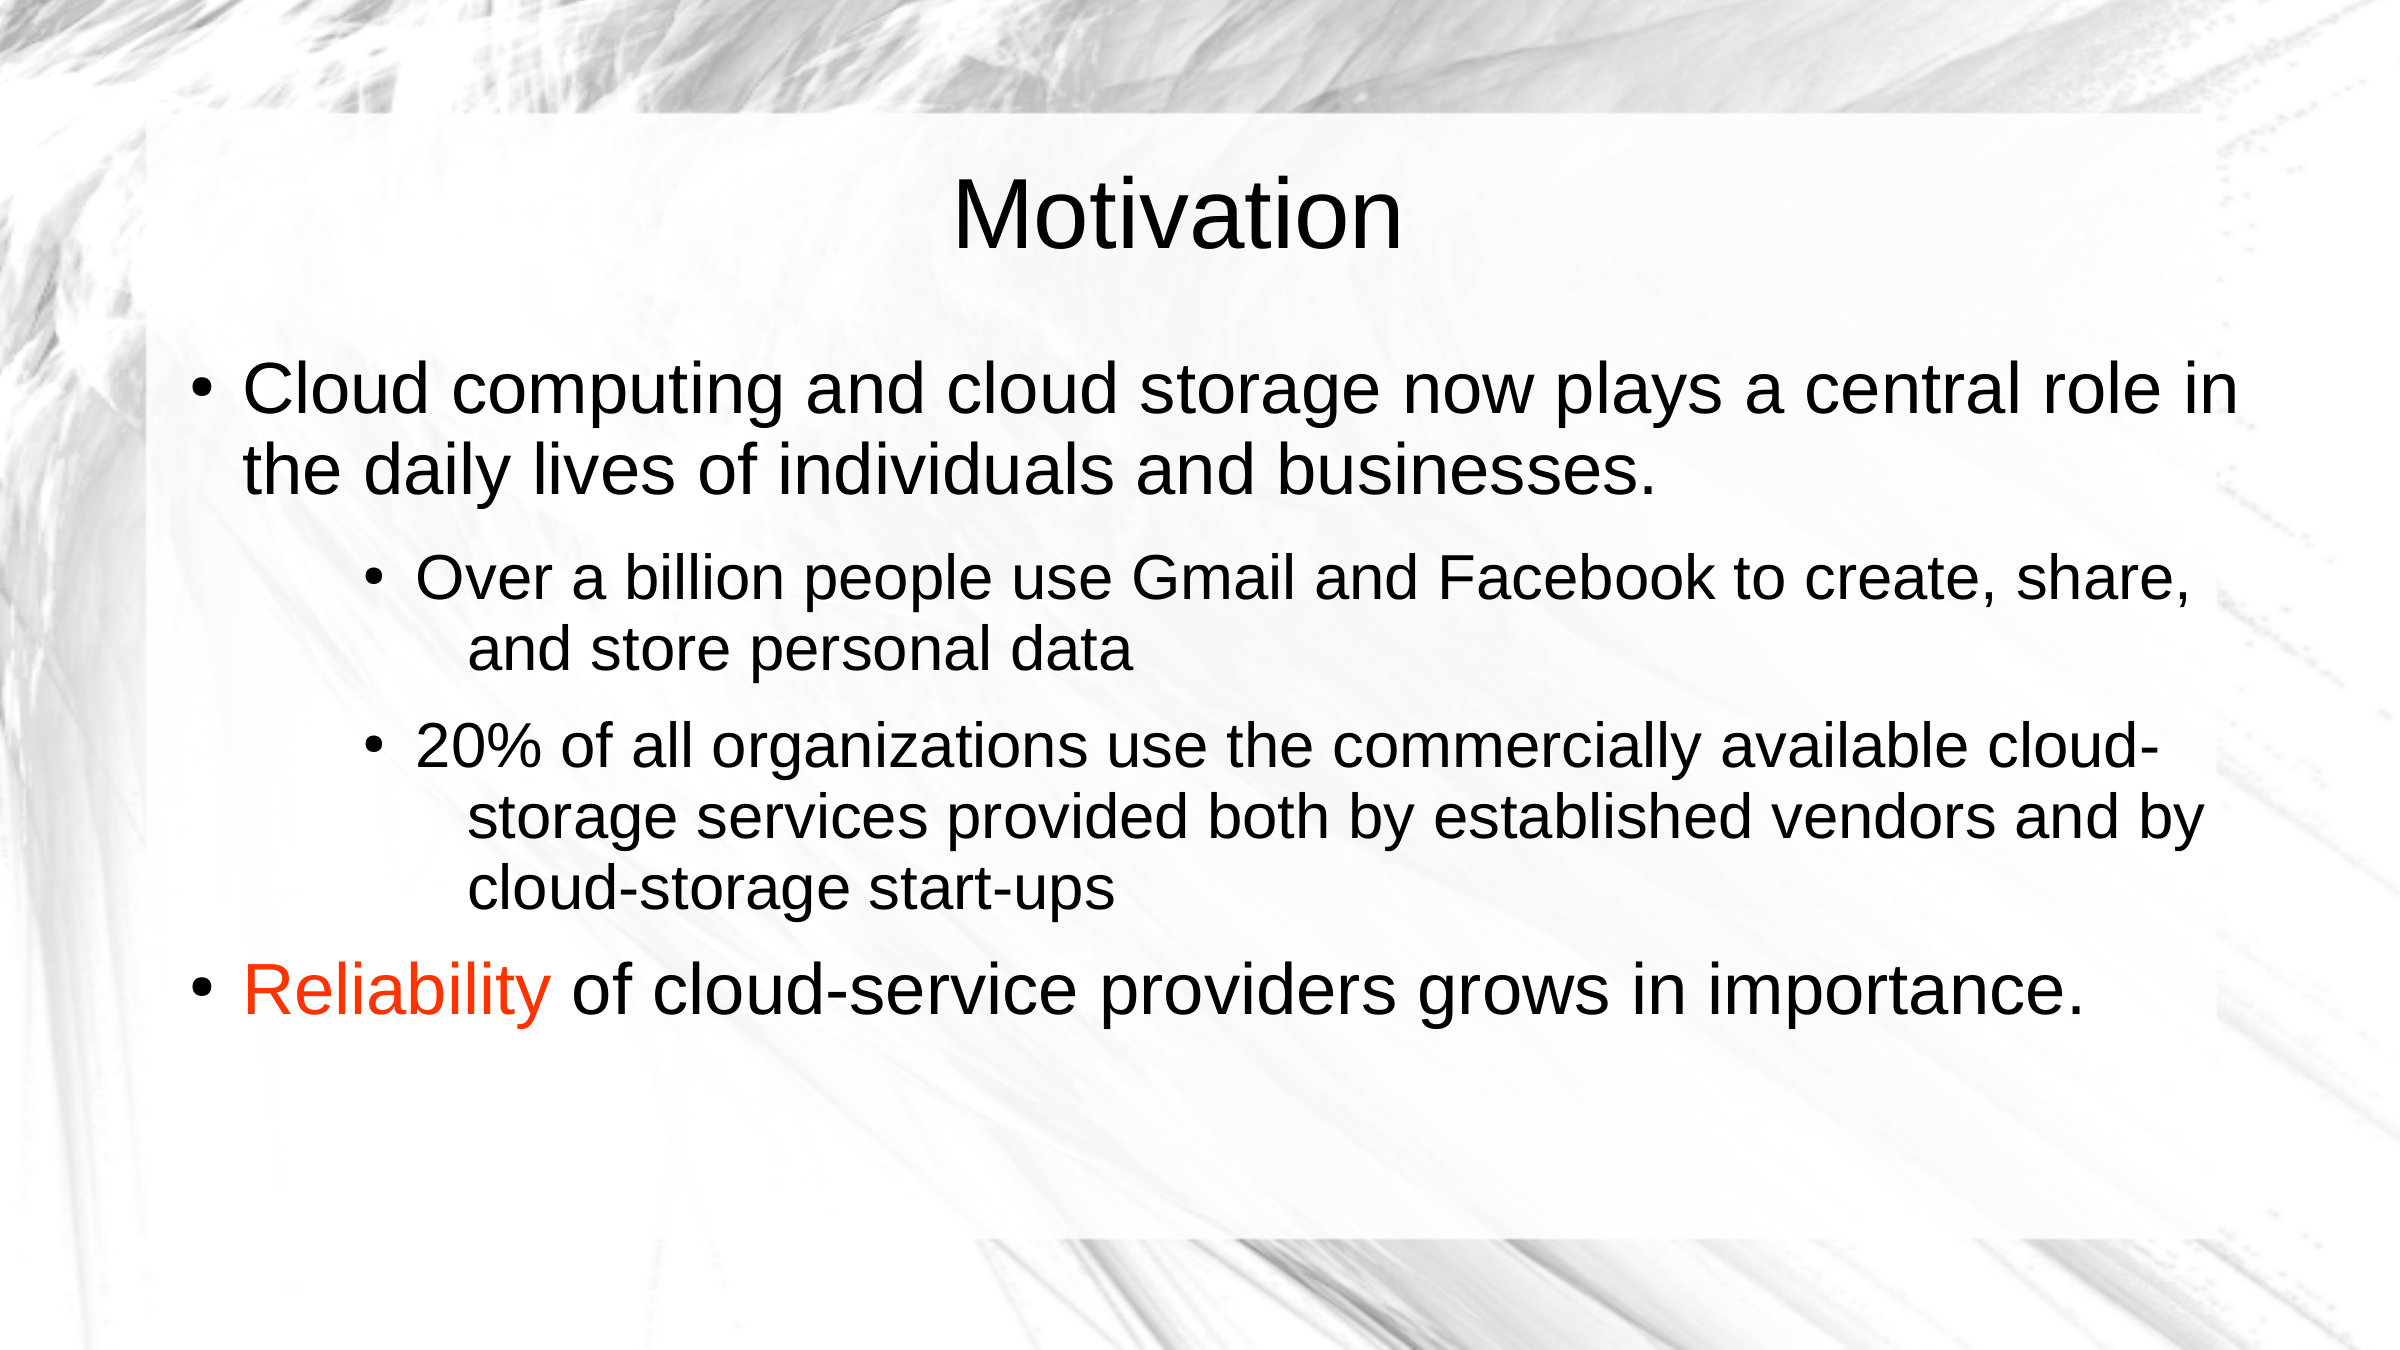

# Motivation
Cloud computing and cloud storage now plays a central role in the daily lives of individuals and businesses.
Over a billion people use Gmail and Facebook to create, share, and store personal data
20% of all organizations use the commercially available cloud-storage services provided both by established vendors and by cloud-storage start-ups
Reliability of cloud-service providers grows in importance.